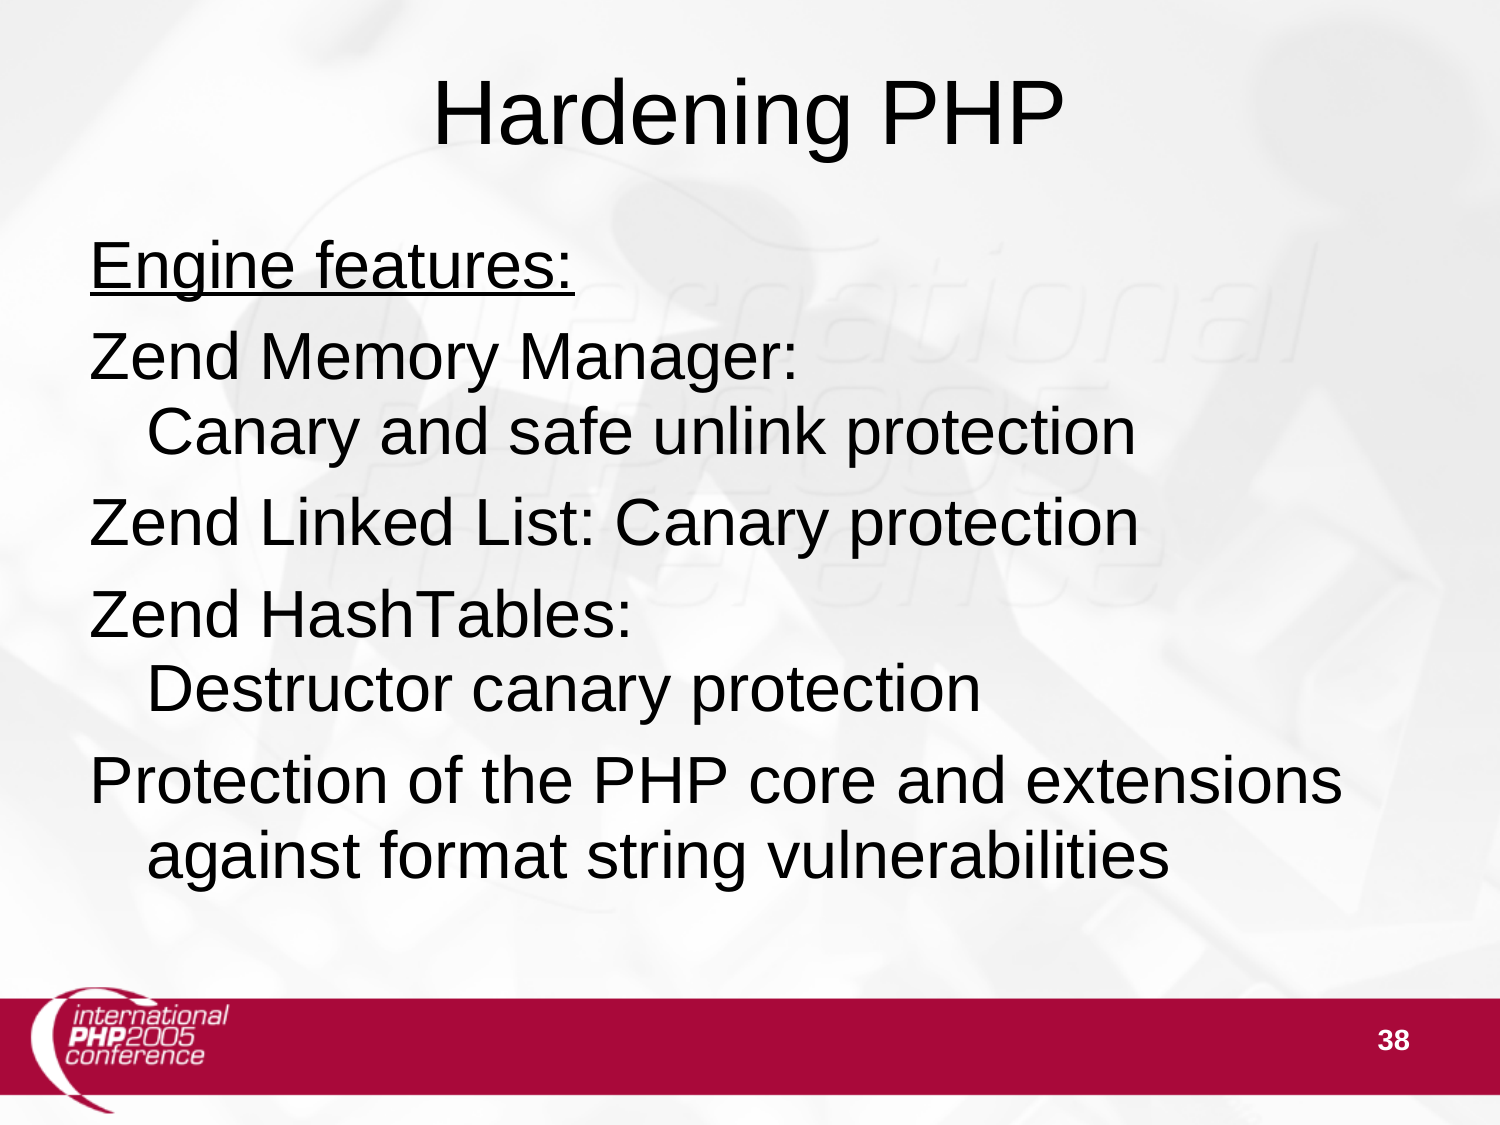

# Hardening PHP
Engine features:
Zend Memory Manager:
Canary and safe unlink protection
Zend Linked List: Canary protection
Zend HashTables:
Destructor canary protection
Protection of the PHP core and extensions against format string vulnerabilities
38